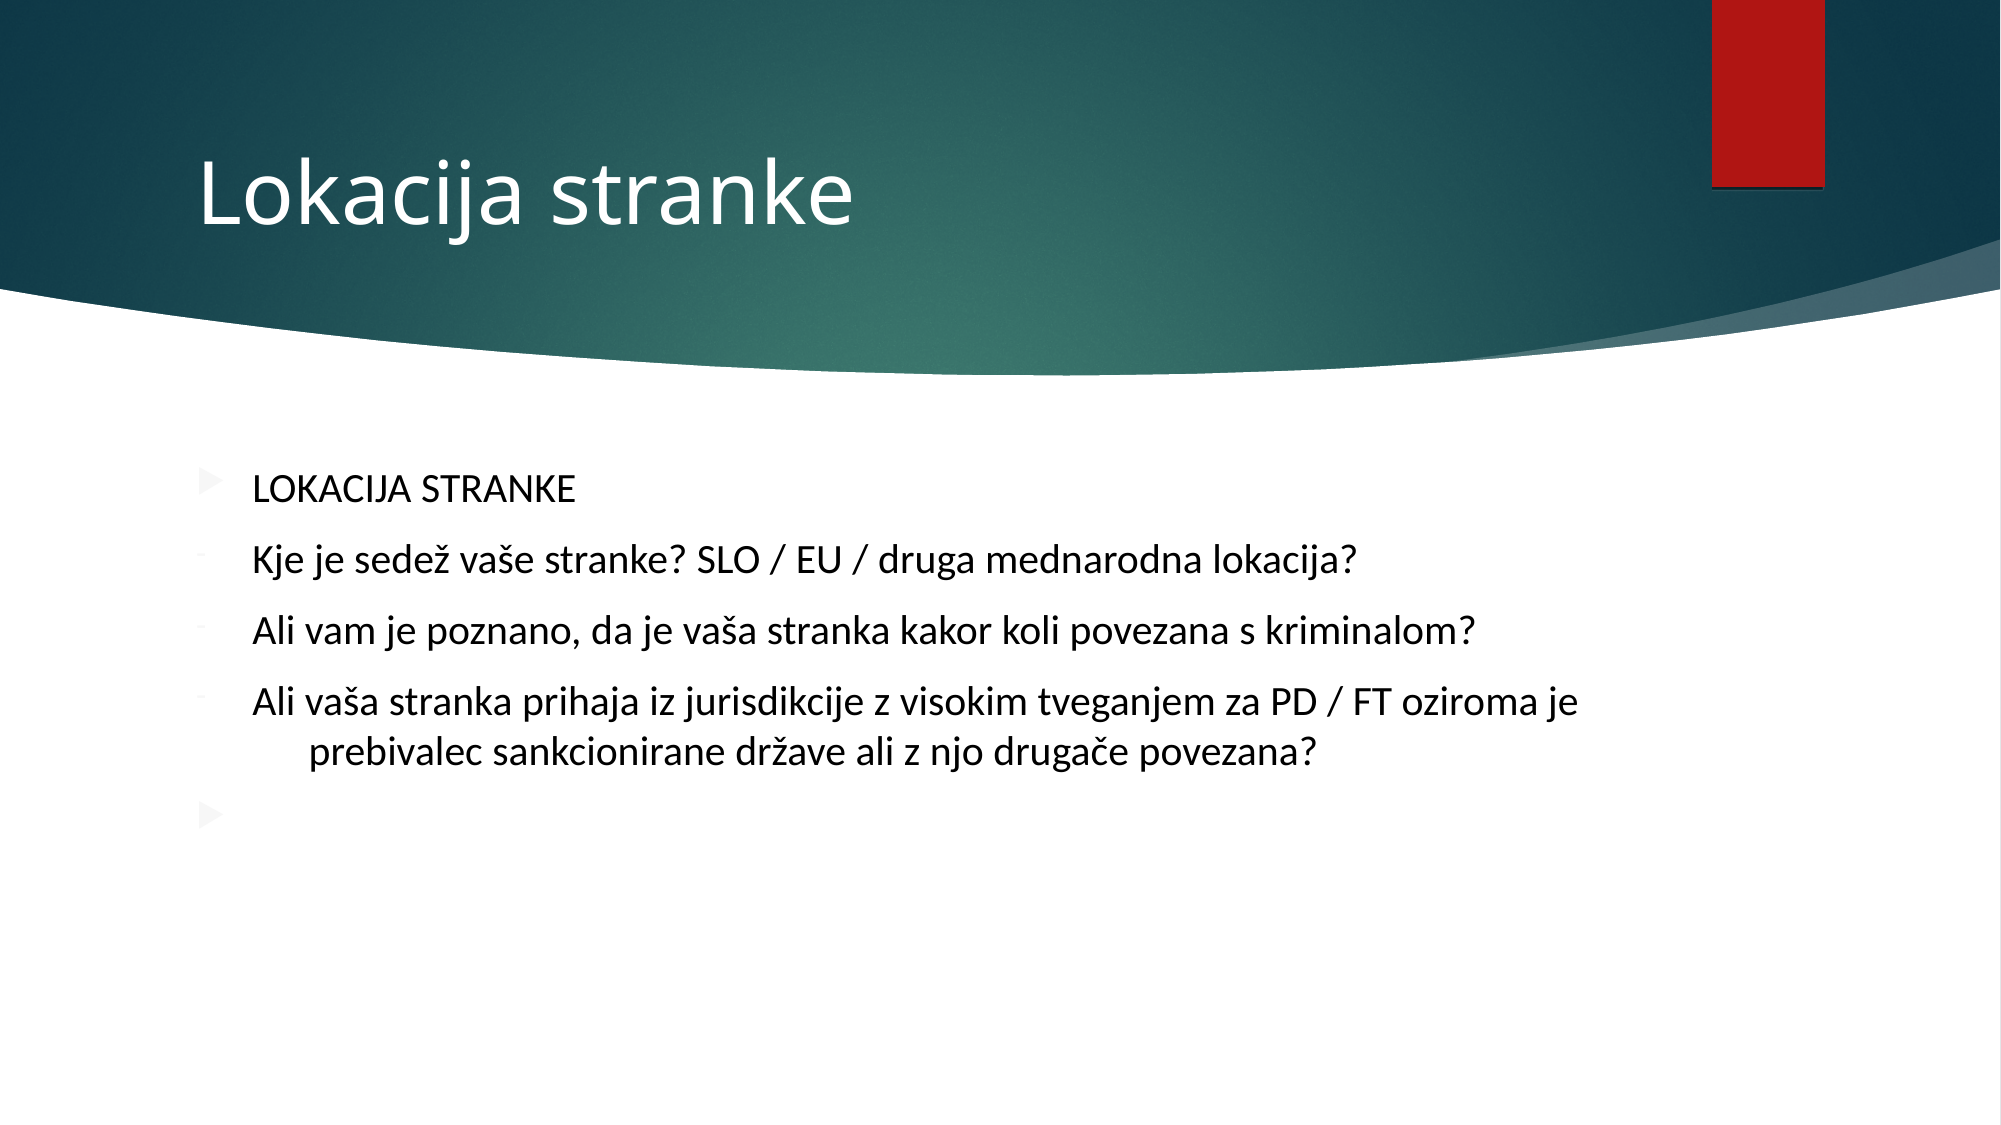

# Lokacija stranke
LOKACIJA STRANKE
Kje je sedež vaše stranke? SLO / EU / druga mednarodna lokacija?
Ali vam je poznano, da je vaša stranka kakor koli povezana s kriminalom?
Ali vaša stranka prihaja iz jurisdikcije z visokim tveganjem za PD / FT oziroma je prebivalec sankcionirane države ali z njo drugače povezana?